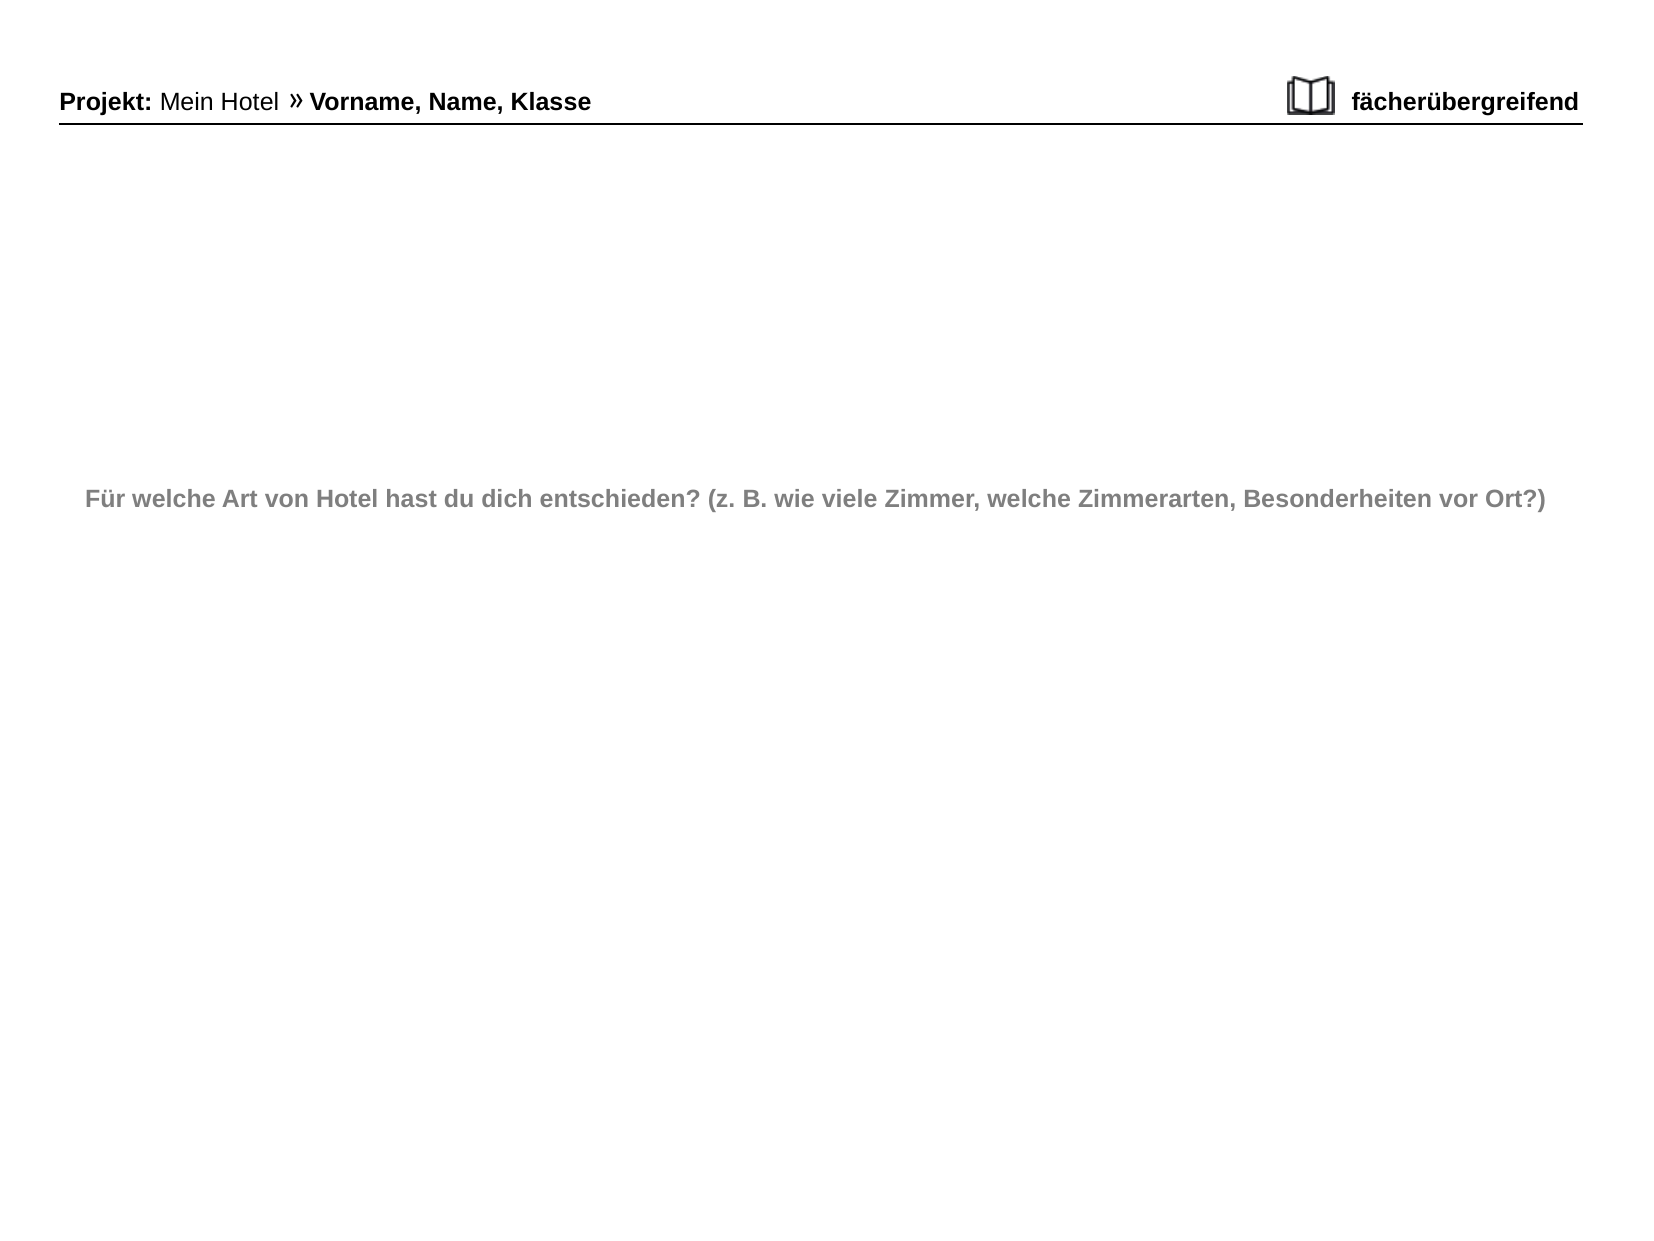

Projekt: Mein Hotel » Vorname, Name, Klasse						 fächerübergreifend
Für welche Art von Hotel hast du dich entschieden? (z. B. wie viele Zimmer, welche Zimmerarten, Besonderheiten vor Ort?)